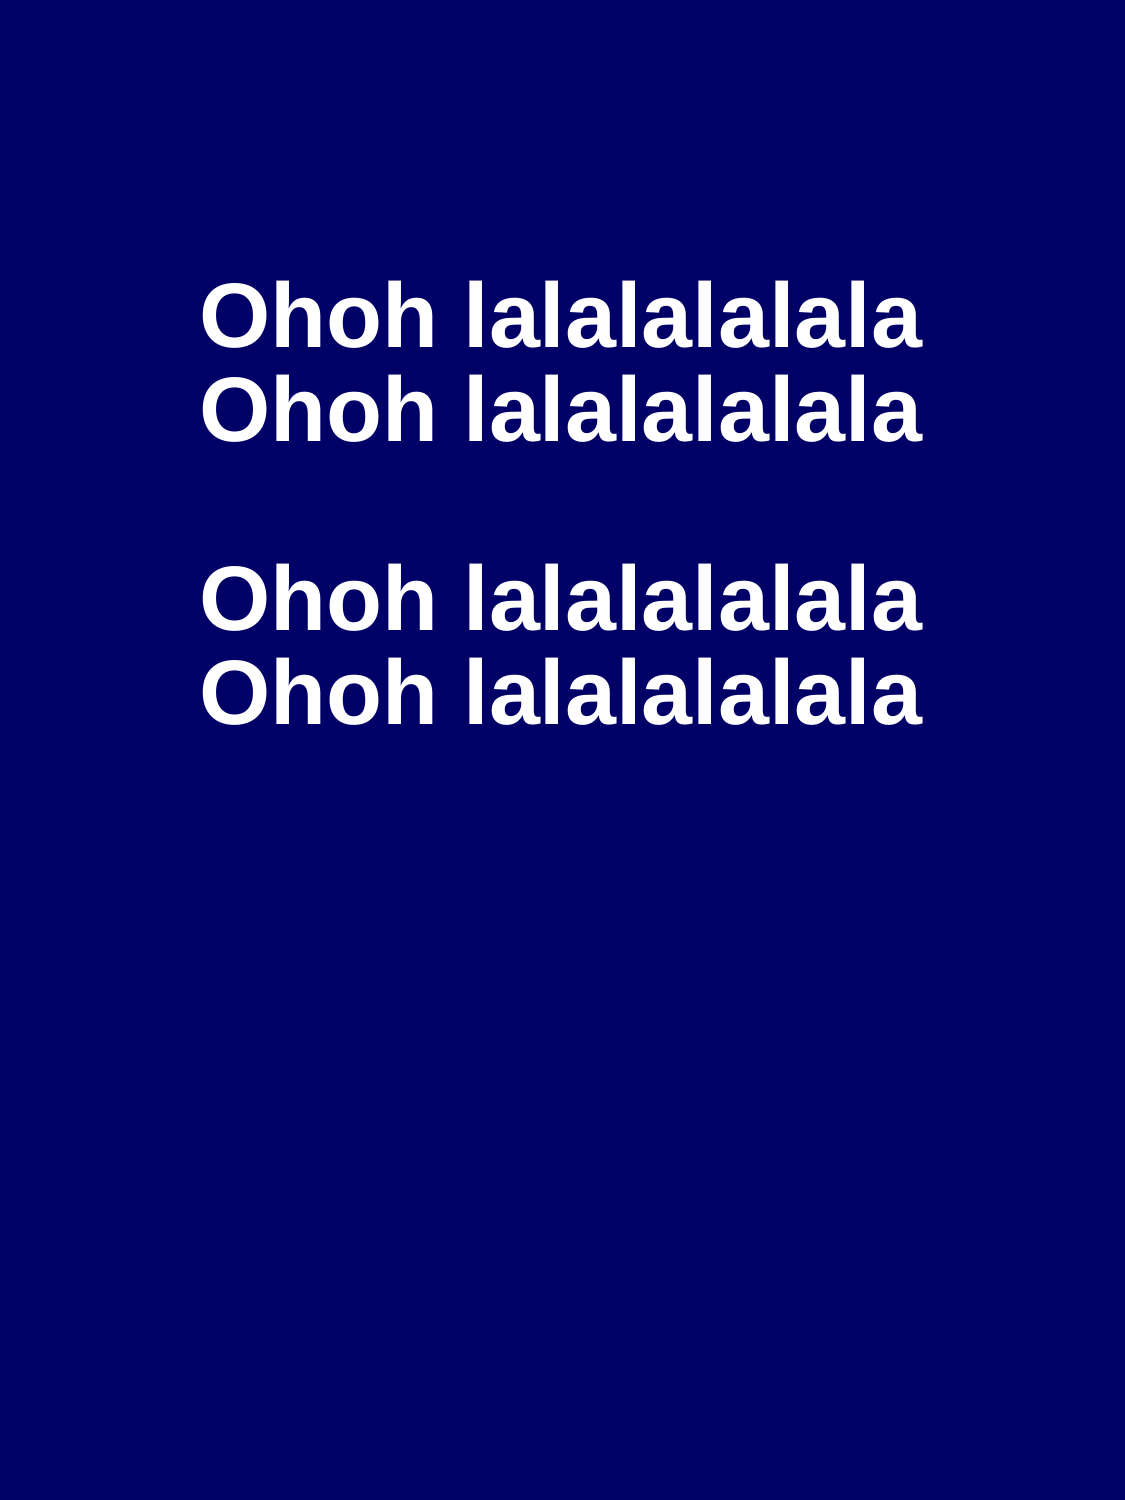

Ohoh lalalalalala
Ohoh lalalalalala
Ohoh lalalalalala
Ohoh lalalalalala